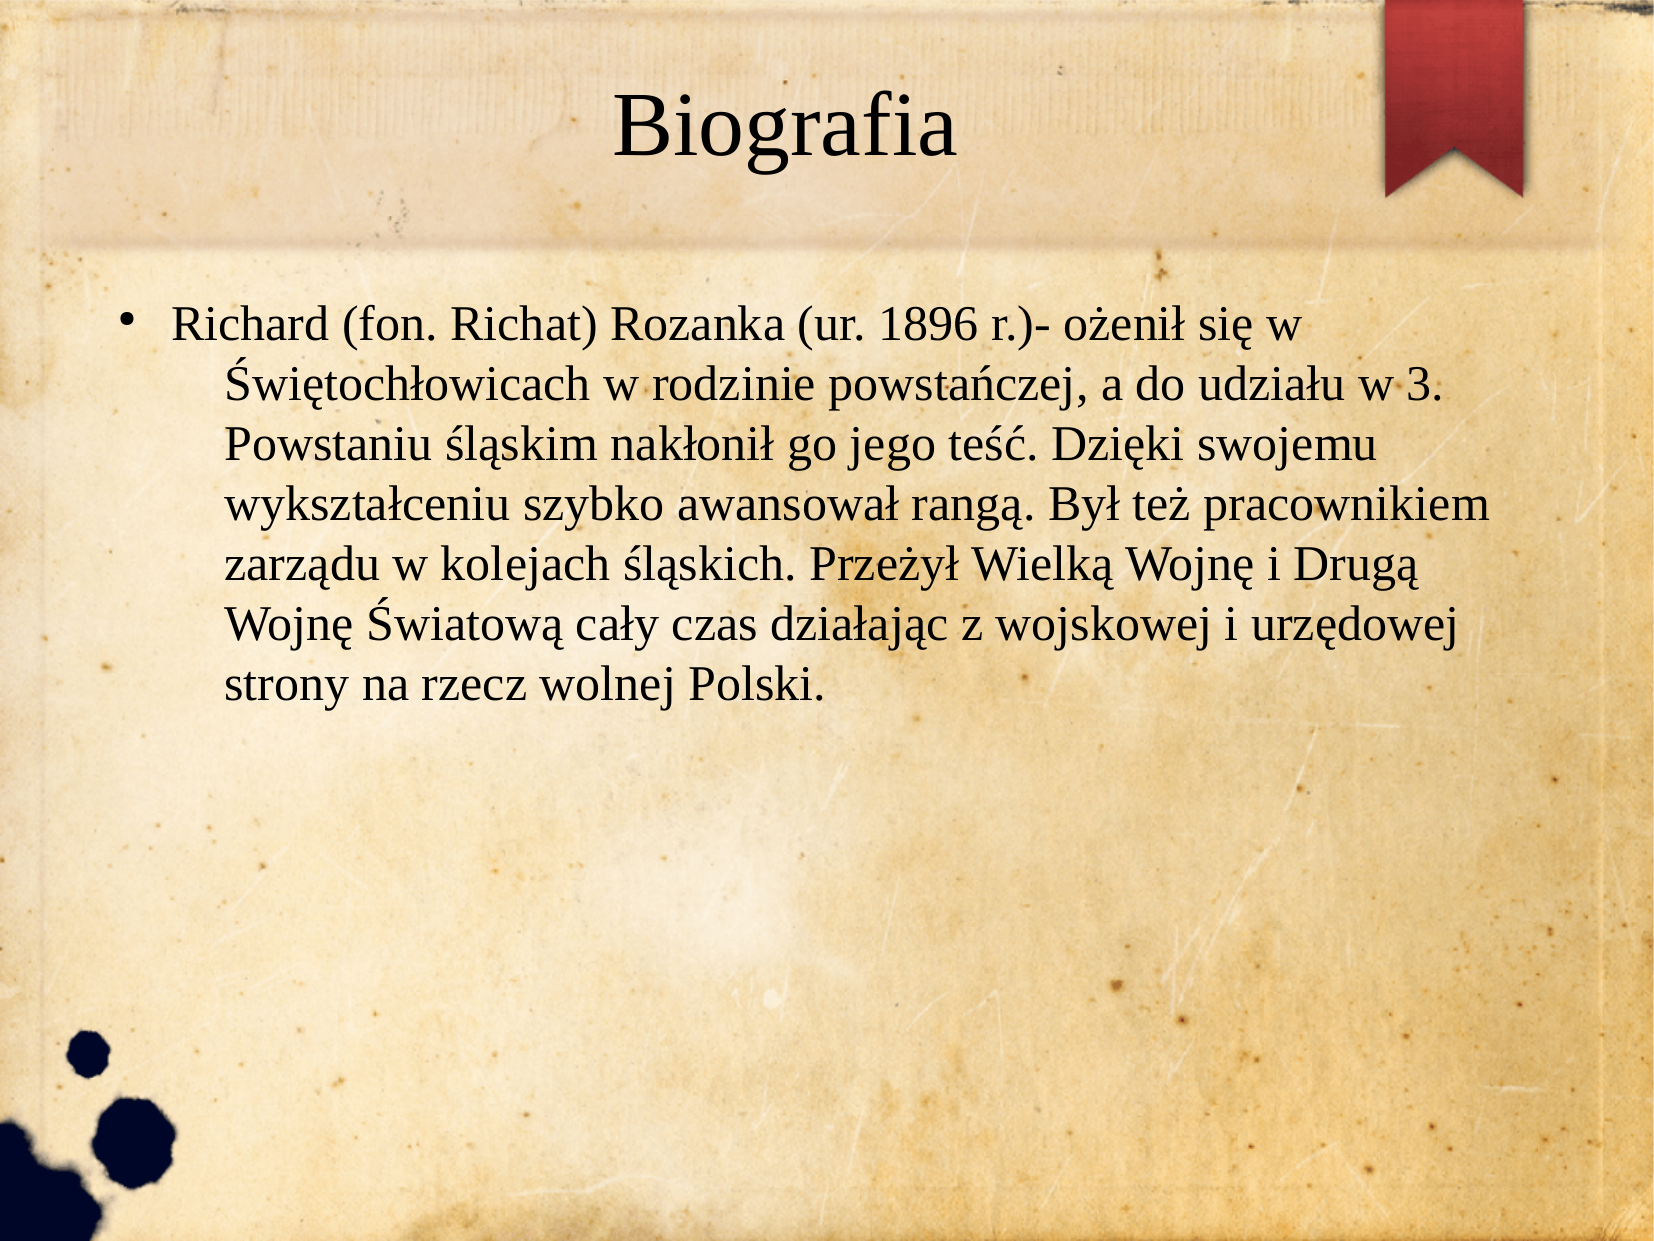

# Biografia
Richard (fon. Richat) Rozanka (ur. 1896 r.)- ożenił się w Świętochłowicach w rodzinie powstańczej, a do udziału w 3. Powstaniu śląskim nakłonił go jego teść. Dzięki swojemu wykształceniu szybko awansował rangą. Był też pracownikiem zarządu w kolejach śląskich. Przeżył Wielką Wojnę i Drugą Wojnę Światową cały czas działając z wojskowej i urzędowej strony na rzecz wolnej Polski.